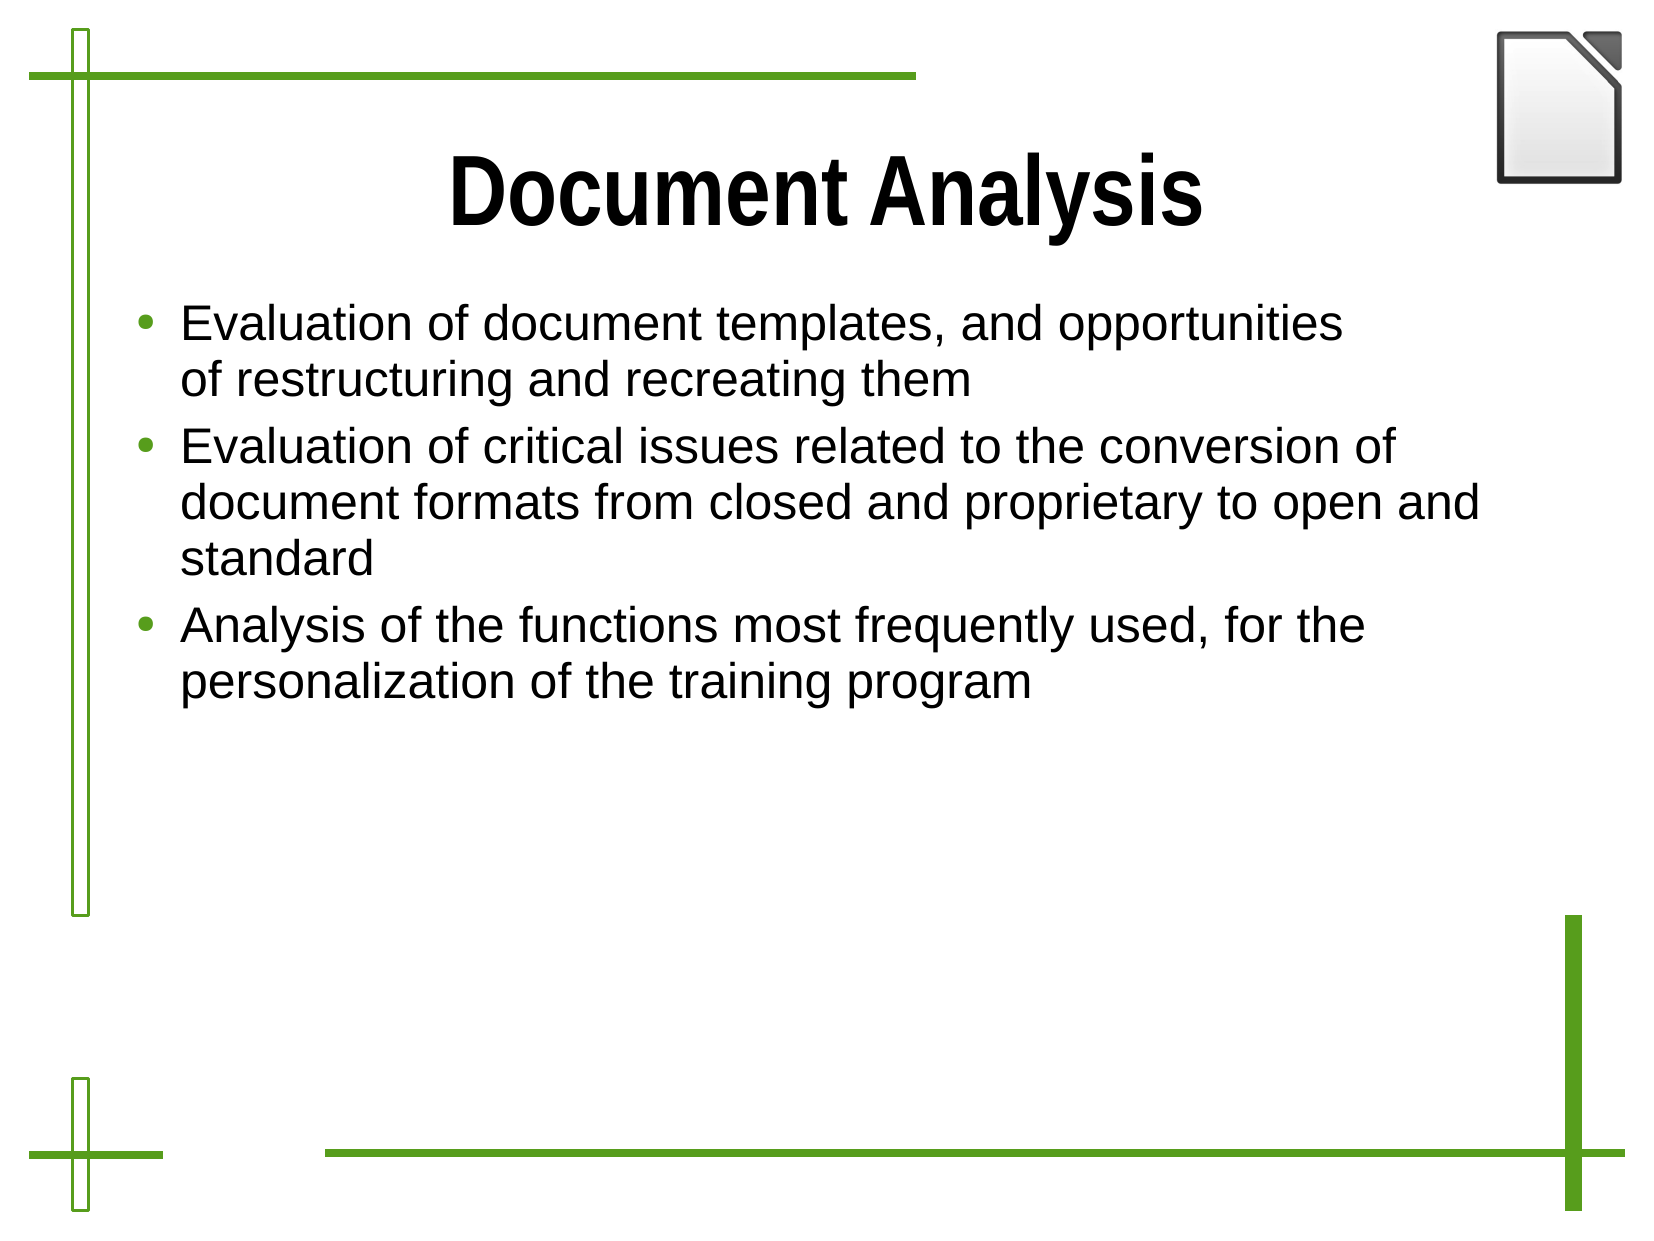

# Document Analysis
Evaluation of document templates, and opportunities
of restructuring and recreating them
Evaluation of critical issues related to the conversion of document formats from closed and proprietary to open and standard
Analysis of the functions most frequently used, for the personalization of the training program